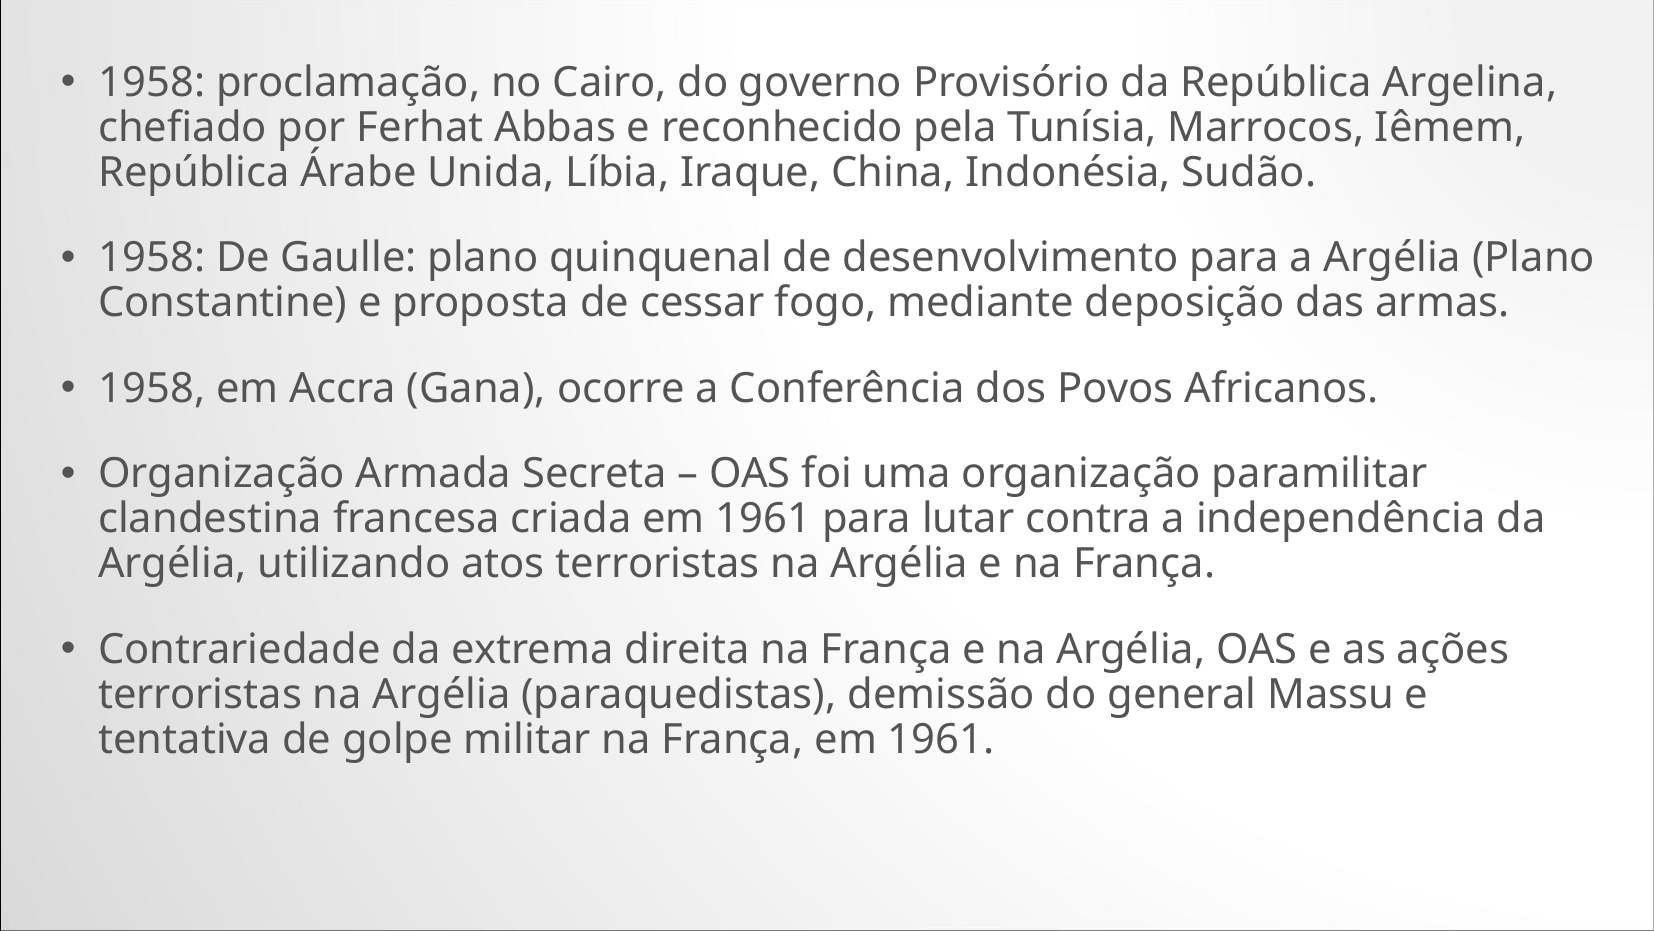

1958: proclamação, no Cairo, do governo Provisório da República Argelina, chefiado por Ferhat Abbas e reconhecido pela Tunísia, Marrocos, Iêmem, República Árabe Unida, Líbia, Iraque, China, Indonésia, Sudão.
1958: De Gaulle: plano quinquenal de desenvolvimento para a Argélia (Plano Constantine) e proposta de cessar fogo, mediante deposição das armas.
1958, em Accra (Gana), ocorre a Conferência dos Povos Africanos.
Organização Armada Secreta – OAS foi uma organização paramilitar clandestina francesa criada em 1961 para lutar contra a independência da Argélia, utilizando atos terroristas na Argélia e na França.
Contrariedade da extrema direita na França e na Argélia, OAS e as ações terroristas na Argélia (paraquedistas), demissão do general Massu e tentativa de golpe militar na França, em 1961.